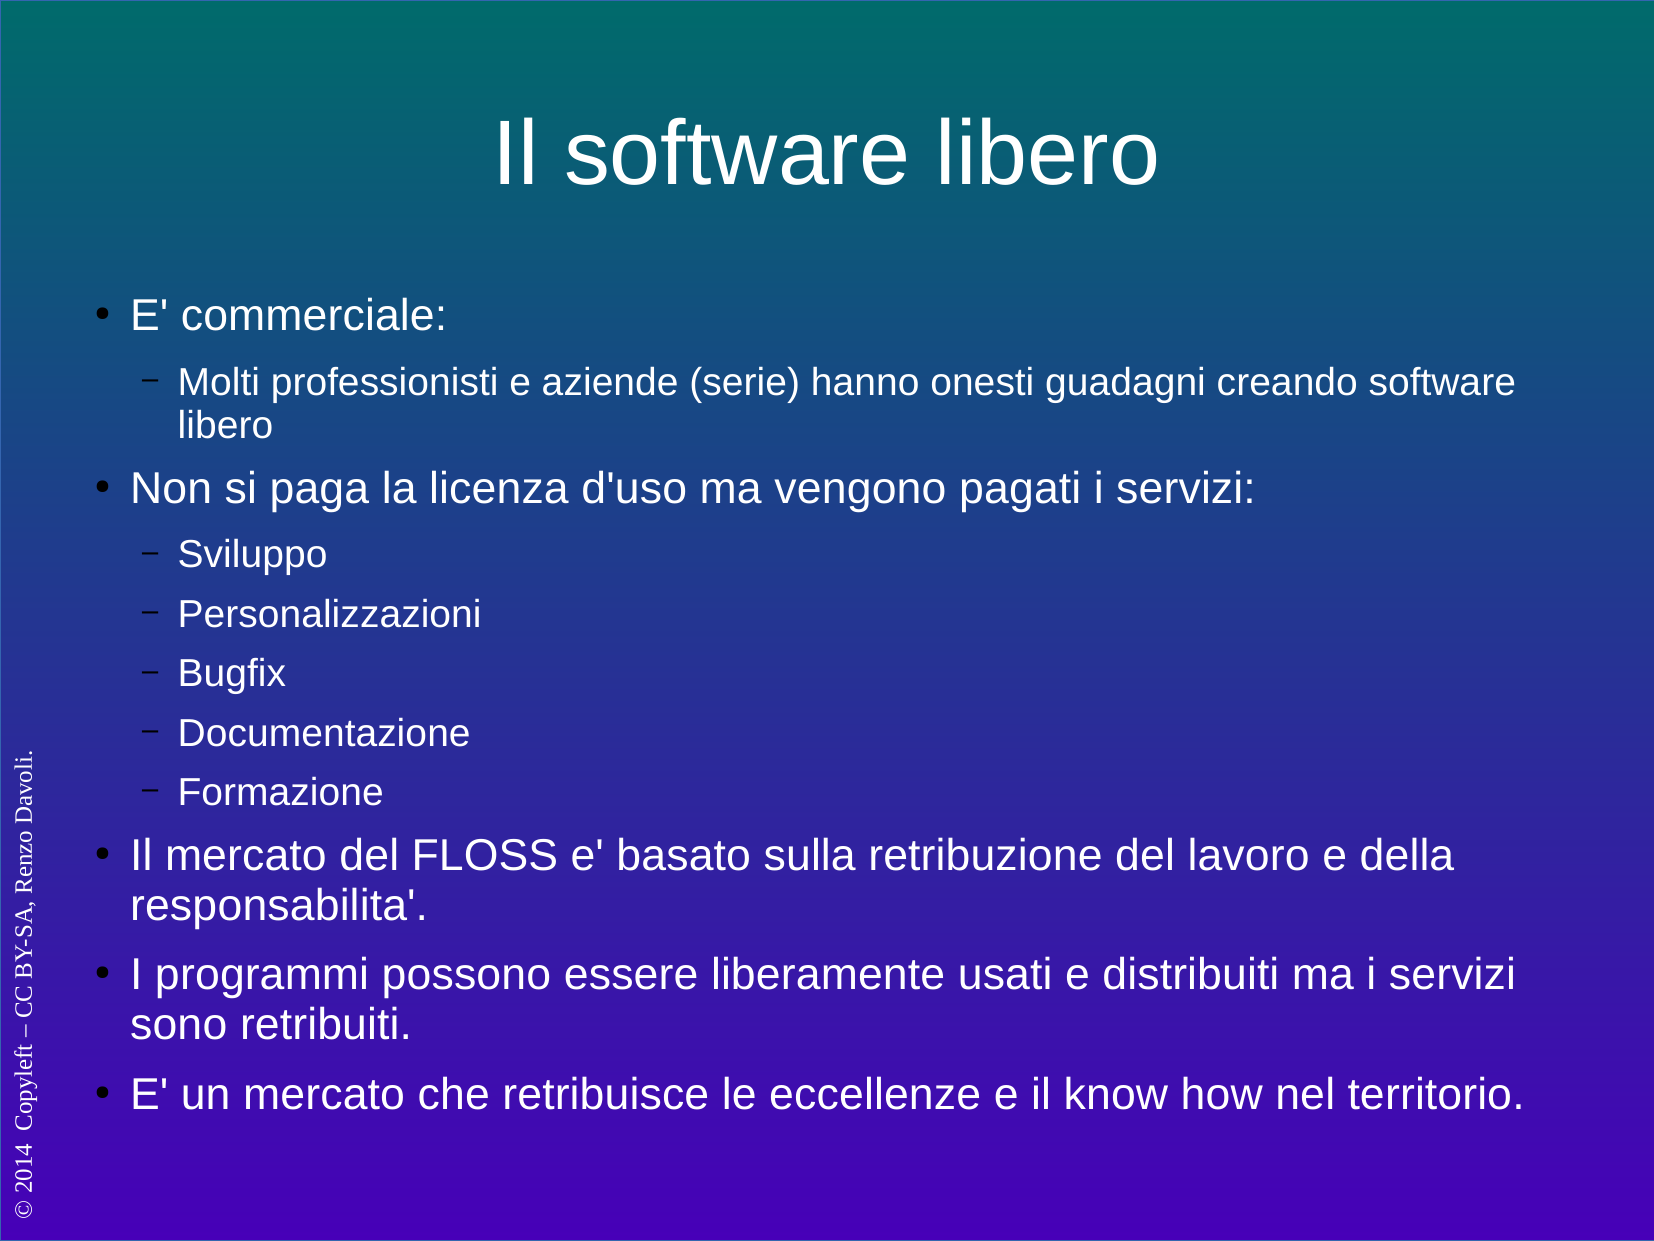

# Il software libero
E' commerciale:
Molti professionisti e aziende (serie) hanno onesti guadagni creando software libero
Non si paga la licenza d'uso ma vengono pagati i servizi:
Sviluppo
Personalizzazioni
Bugfix
Documentazione
Formazione
Il mercato del FLOSS e' basato sulla retribuzione del lavoro e della responsabilita'.
I programmi possono essere liberamente usati e distribuiti ma i servizi sono retribuiti.
E' un mercato che retribuisce le eccellenze e il know how nel territorio.